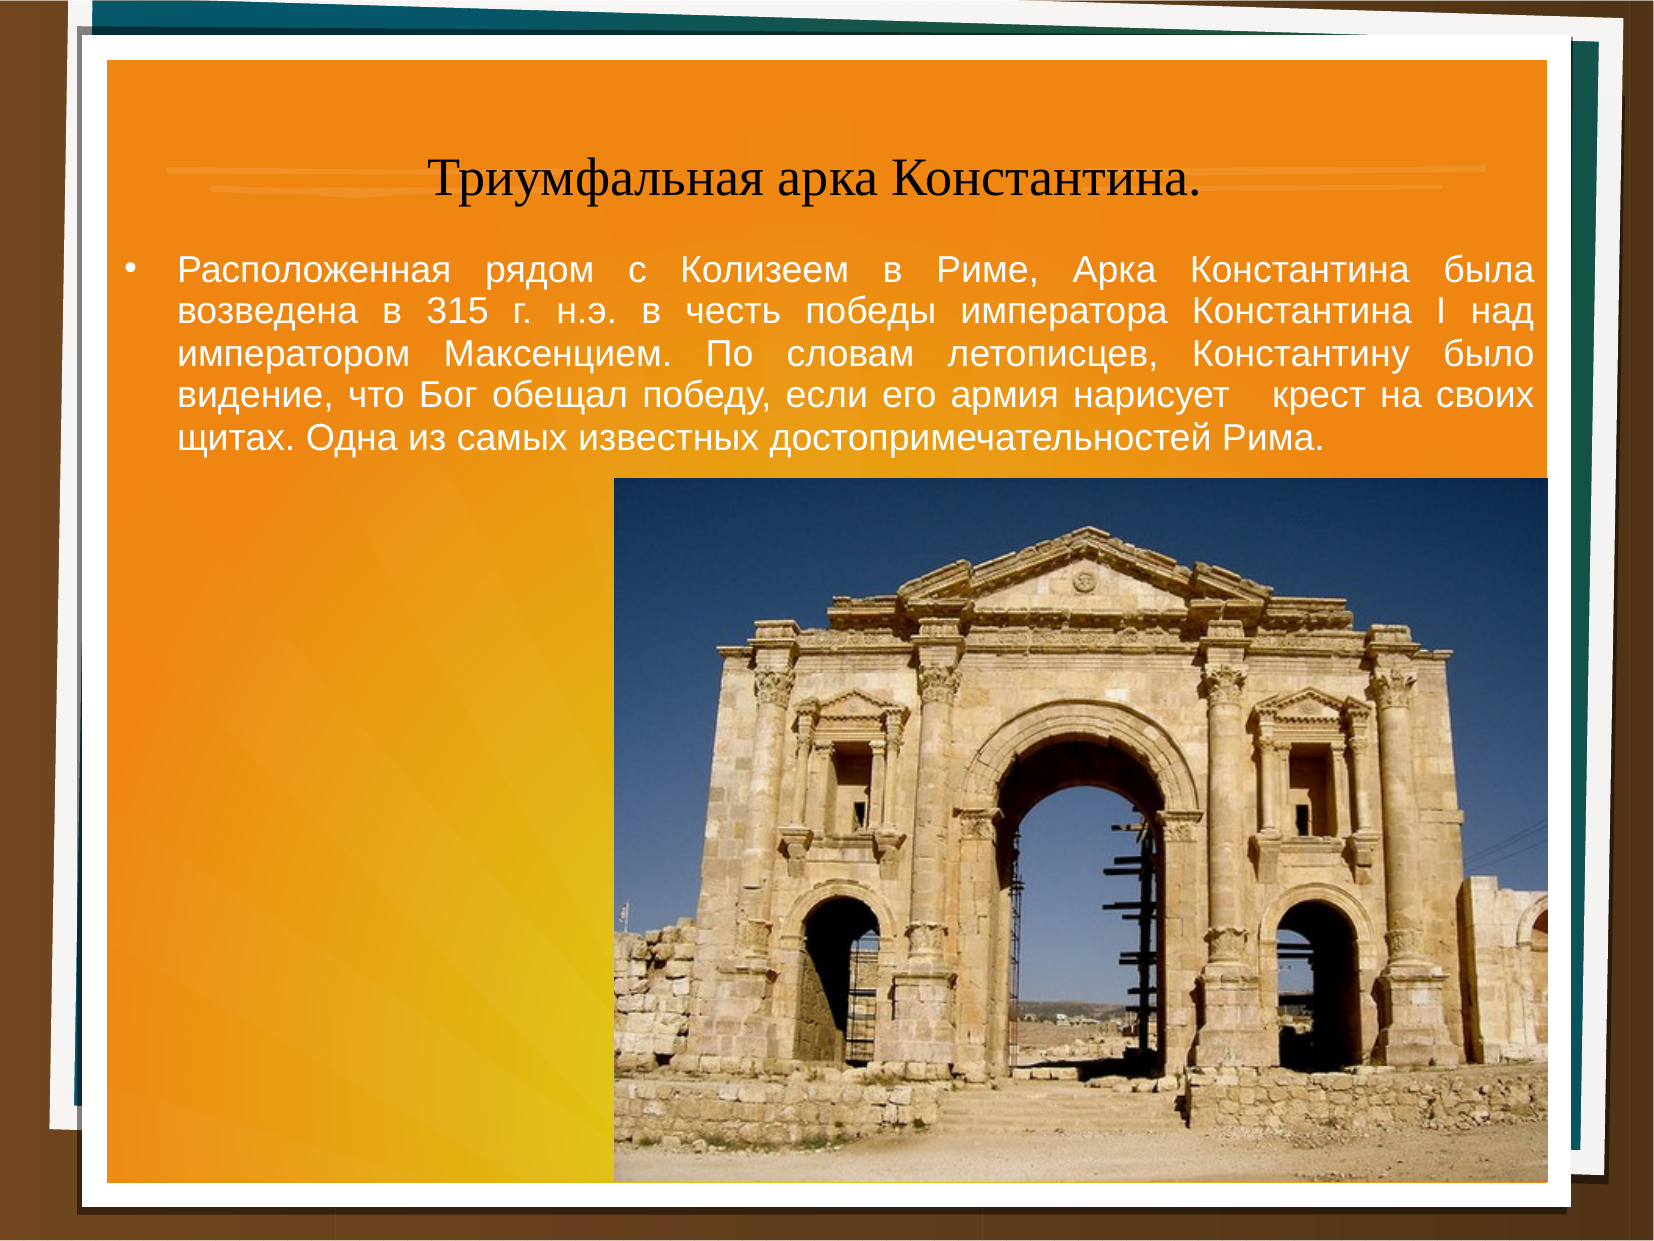

# Триумфальная арка Константина.
Расположенная рядом с Колизеем в Риме, Арка Константина была возведена в 315 г. н.э. в честь победы императора Константина I над императором Максенцием. По словам летописцев, Константину было видение, что Бог обещал победу, если его армия нарисует крест на своих щитах. Одна из самых известных достопримечательностей Рима.